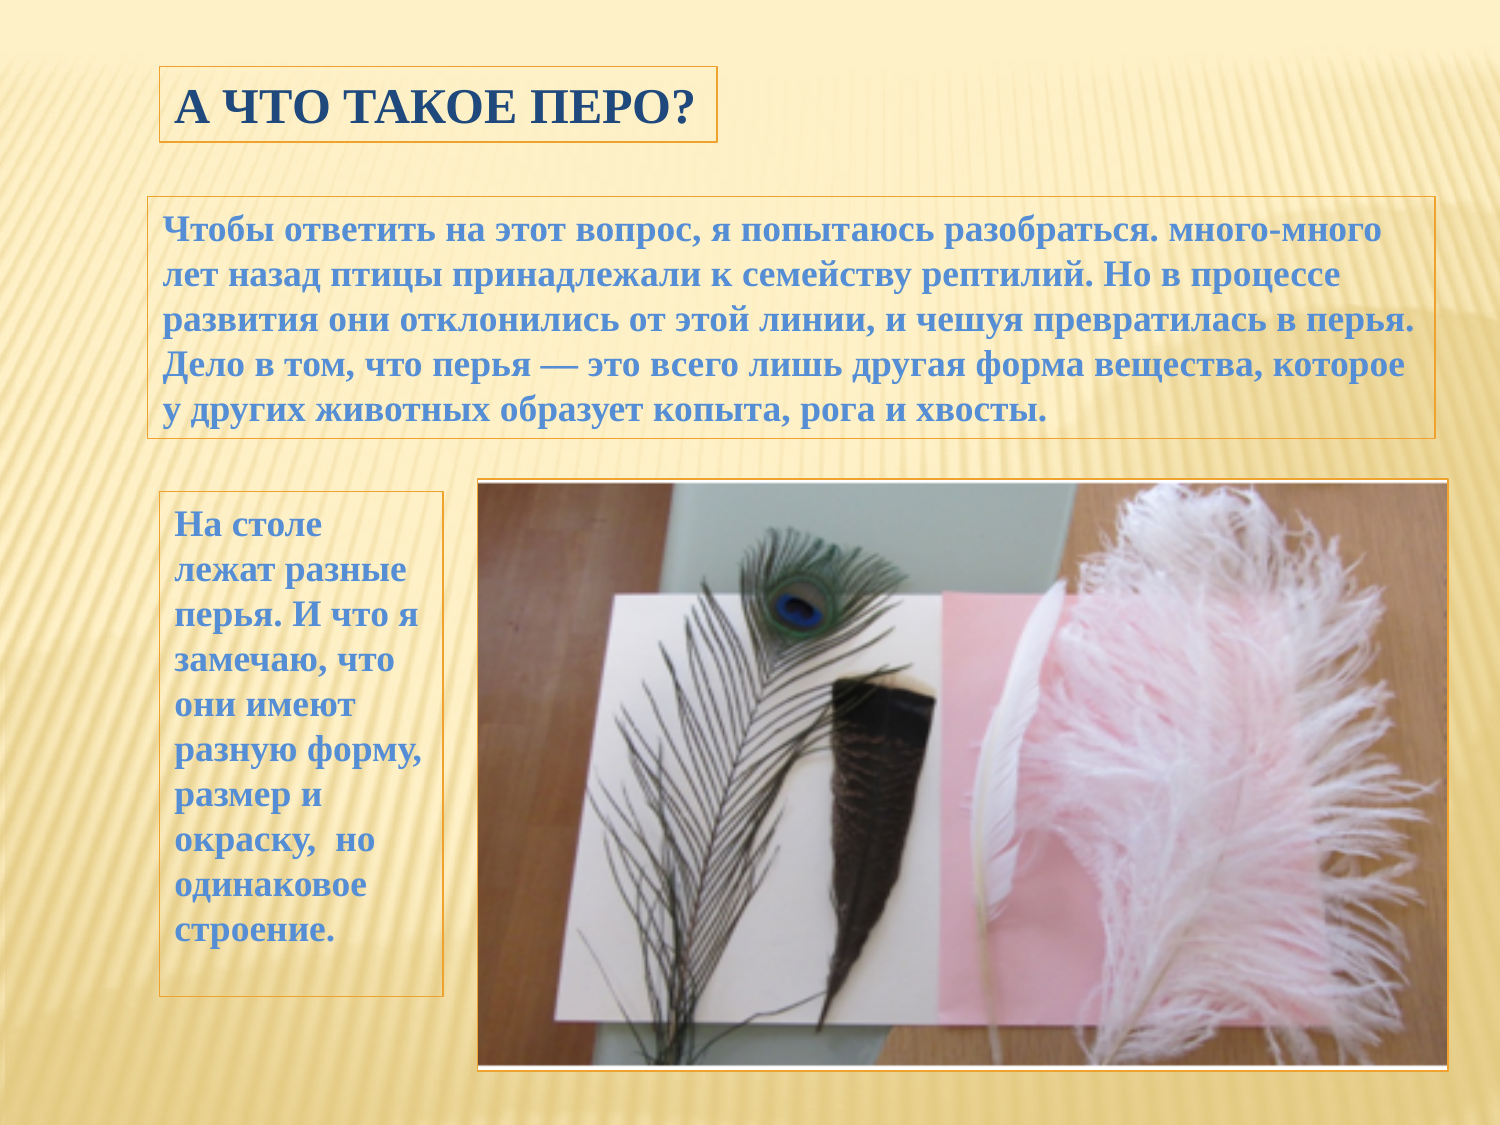

А что такое перо?
Чтобы ответить на этот вопрос, я попытаюсь разобраться. много-много лет назад птицы принадлежали к семейству рептилий. Но в процессе развития они отклонились от этой линии, и чешуя превратилась в перья. Дело в том, что перья — это всего лишь другая форма вещества, которое у других животных образует копыта, рога и хвосты.
На столе лежат разные перья. И что я замечаю, что они имеют разную форму, размер и окраску, но одинаковое строение.